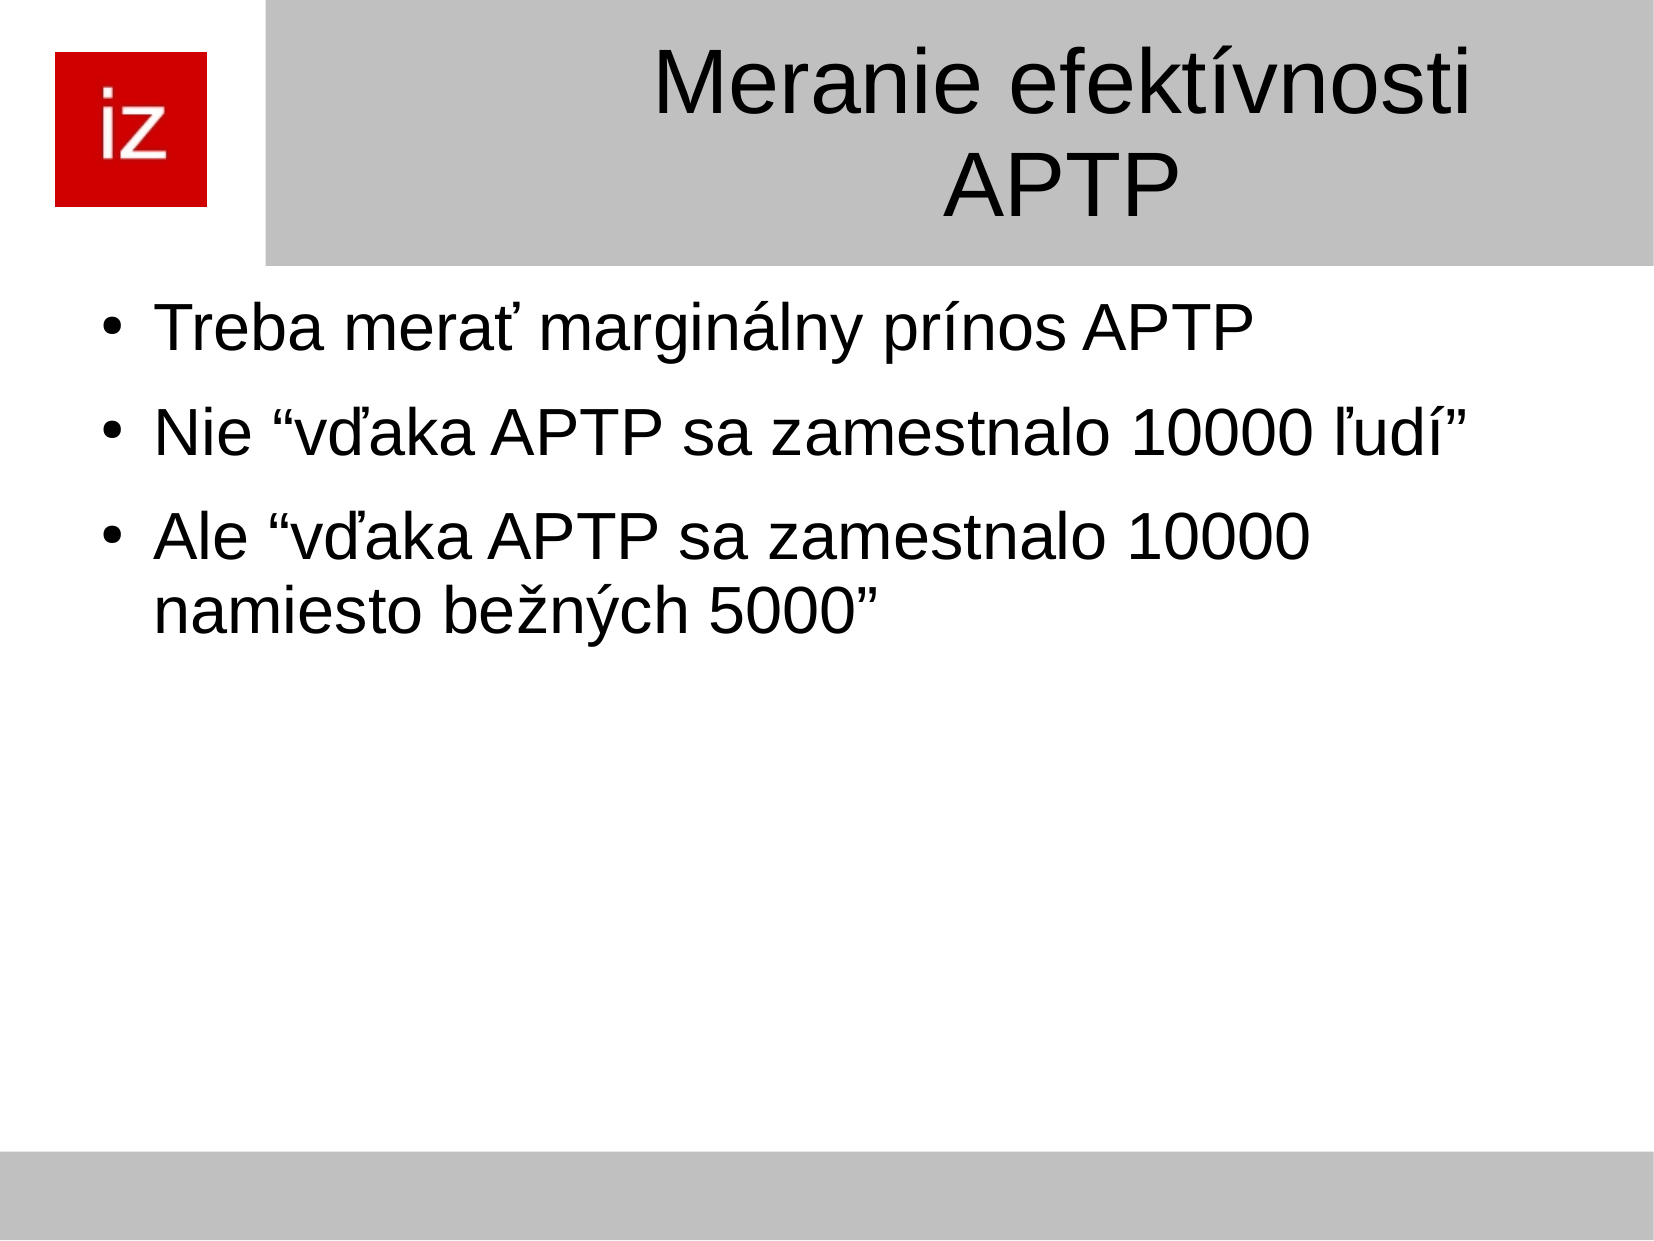

# Meranie efektívnosti APTP
Treba merať marginálny prínos APTP
Nie “vďaka APTP sa zamestnalo 10000 ľudí”
Ale “vďaka APTP sa zamestnalo 10000 namiesto bežných 5000”